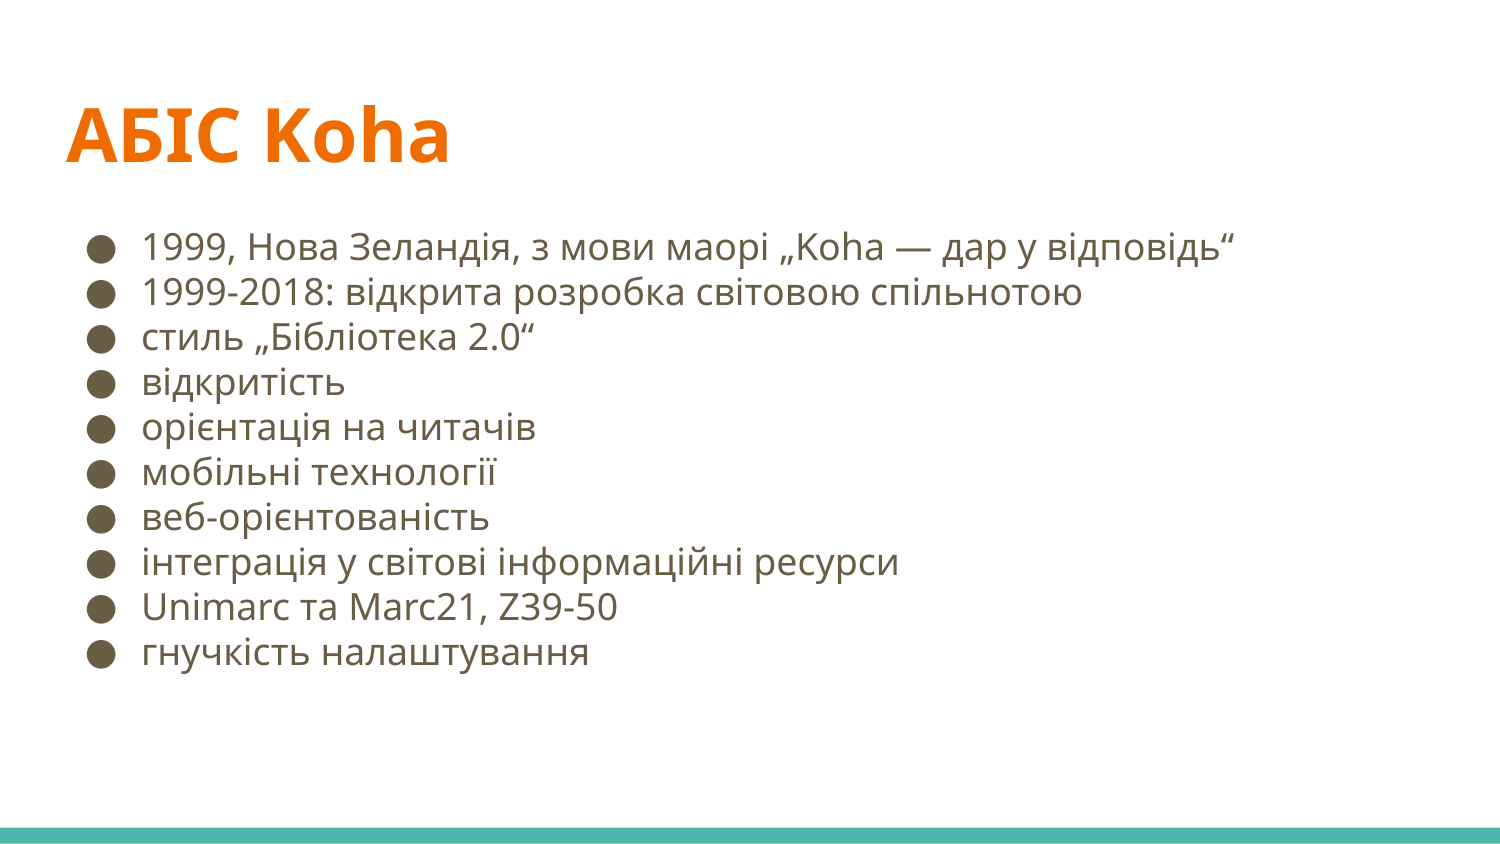

# АБІС Koha
1999, Нова Зеландія, з мови маорі „Koha — дар у відповідь“
1999-2018: відкрита розробка світовою спільнотою
стиль „Бібліотека 2.0“
відкритість
орієнтація на читачів
мобільні технології
веб-орієнтованість
інтеграція у світові інформаційні ресурси
Unimarc та Marc21, Z39-50
гнучкість налаштування